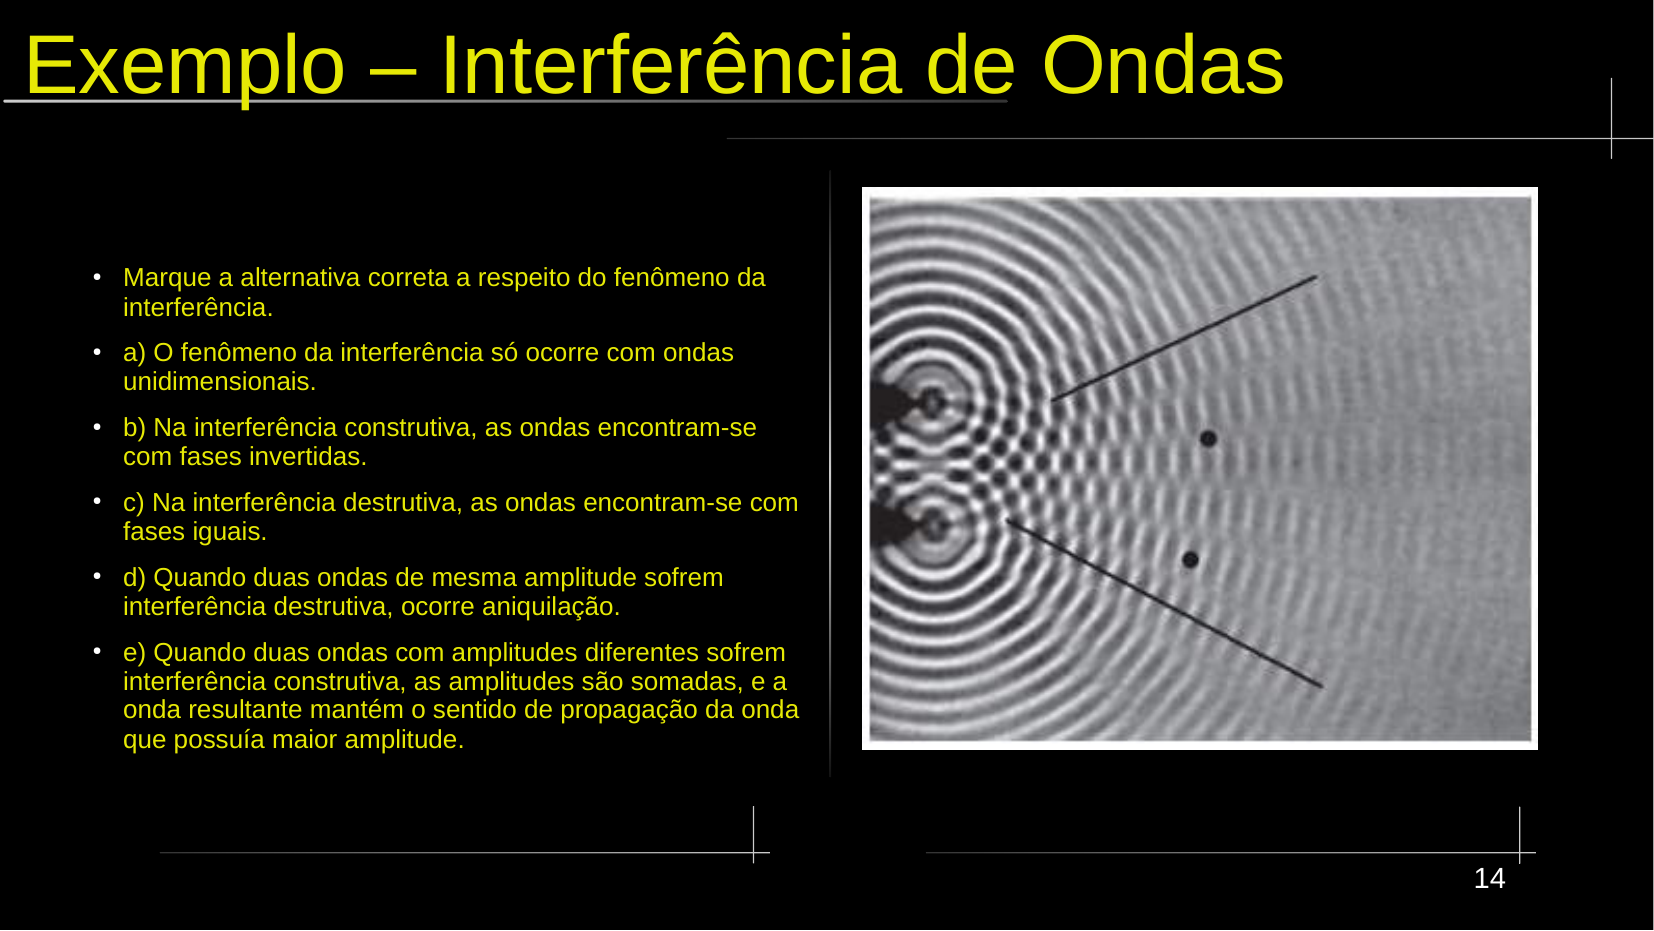

# Exemplo – Interferência de Ondas
Marque a alternativa correta a respeito do fenômeno da interferência.
a) O fenômeno da interferência só ocorre com ondas unidimensionais.
b) Na interferência construtiva, as ondas encontram-se com fases invertidas.
c) Na interferência destrutiva, as ondas encontram-se com fases iguais.
d) Quando duas ondas de mesma amplitude sofrem interferência destrutiva, ocorre aniquilação.
e) Quando duas ondas com amplitudes diferentes sofrem interferência construtiva, as amplitudes são somadas, e a onda resultante mantém o sentido de propagação da onda que possuía maior amplitude.
14